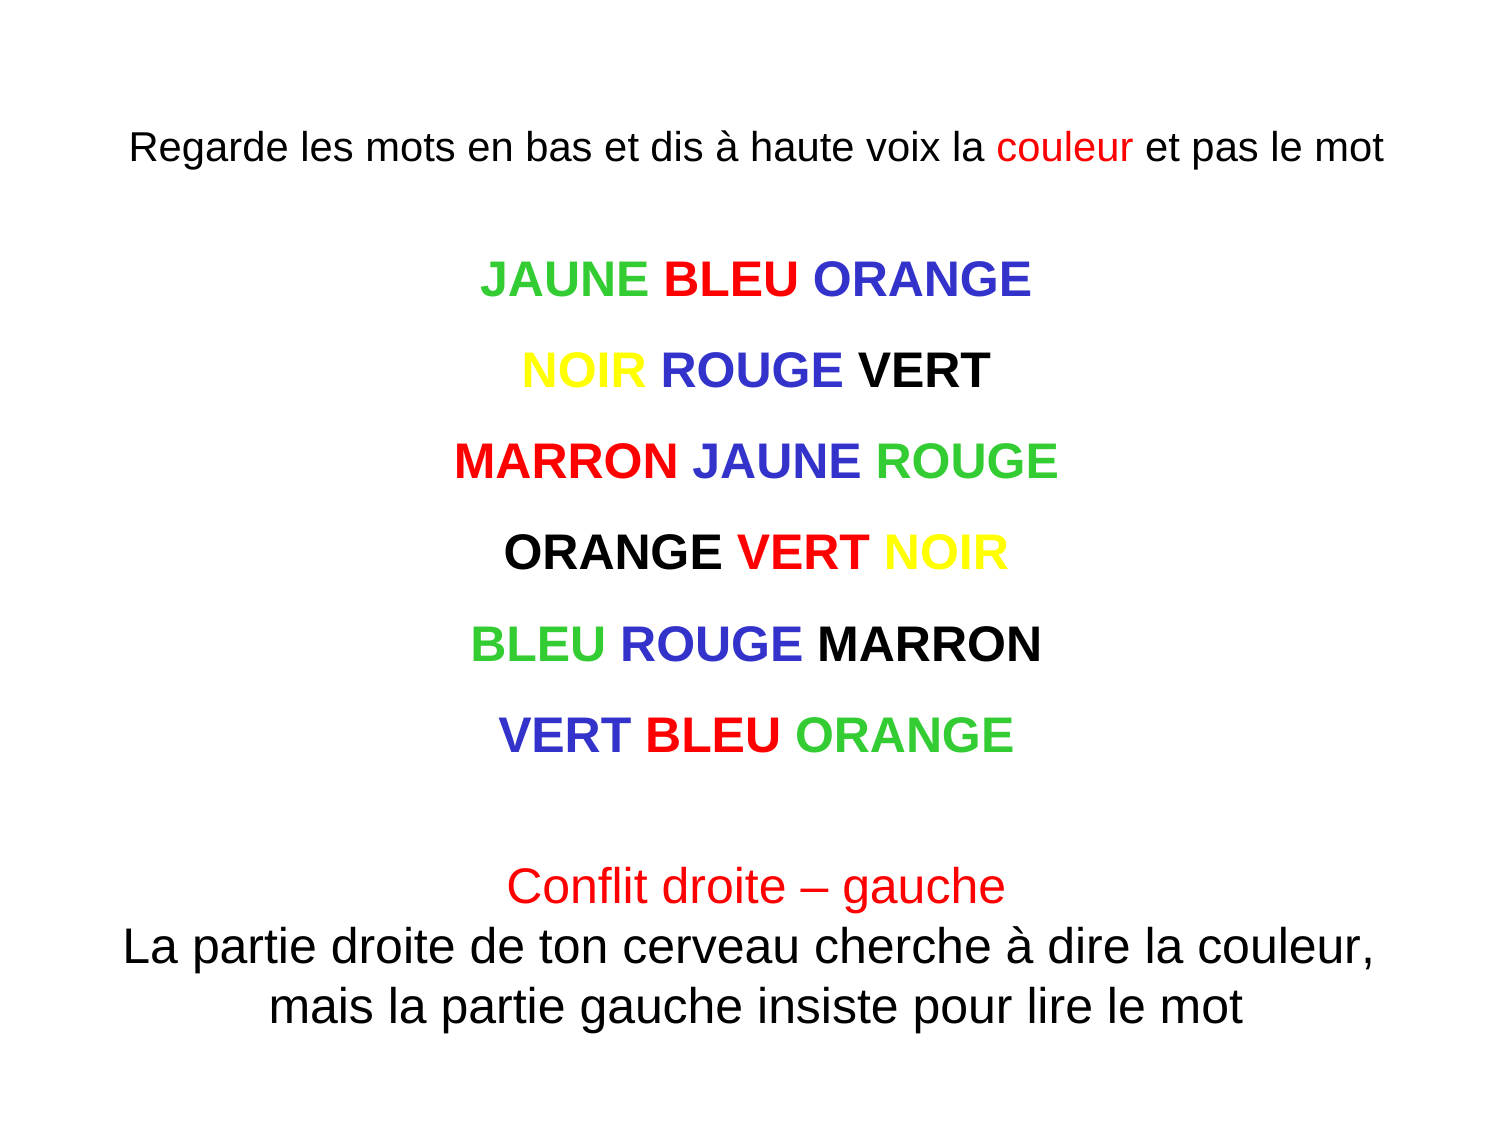

Regarde les mots en bas et dis à haute voix la couleur et pas le mot
JAUNE BLEU ORANGE
NOIR ROUGE VERT
MARRON JAUNE ROUGE
ORANGE VERT NOIR
BLEU ROUGE MARRON
VERT BLEU ORANGE
Conflit droite – gauche
La partie droite de ton cerveau cherche à dire la couleur,
mais la partie gauche insiste pour lire le mot